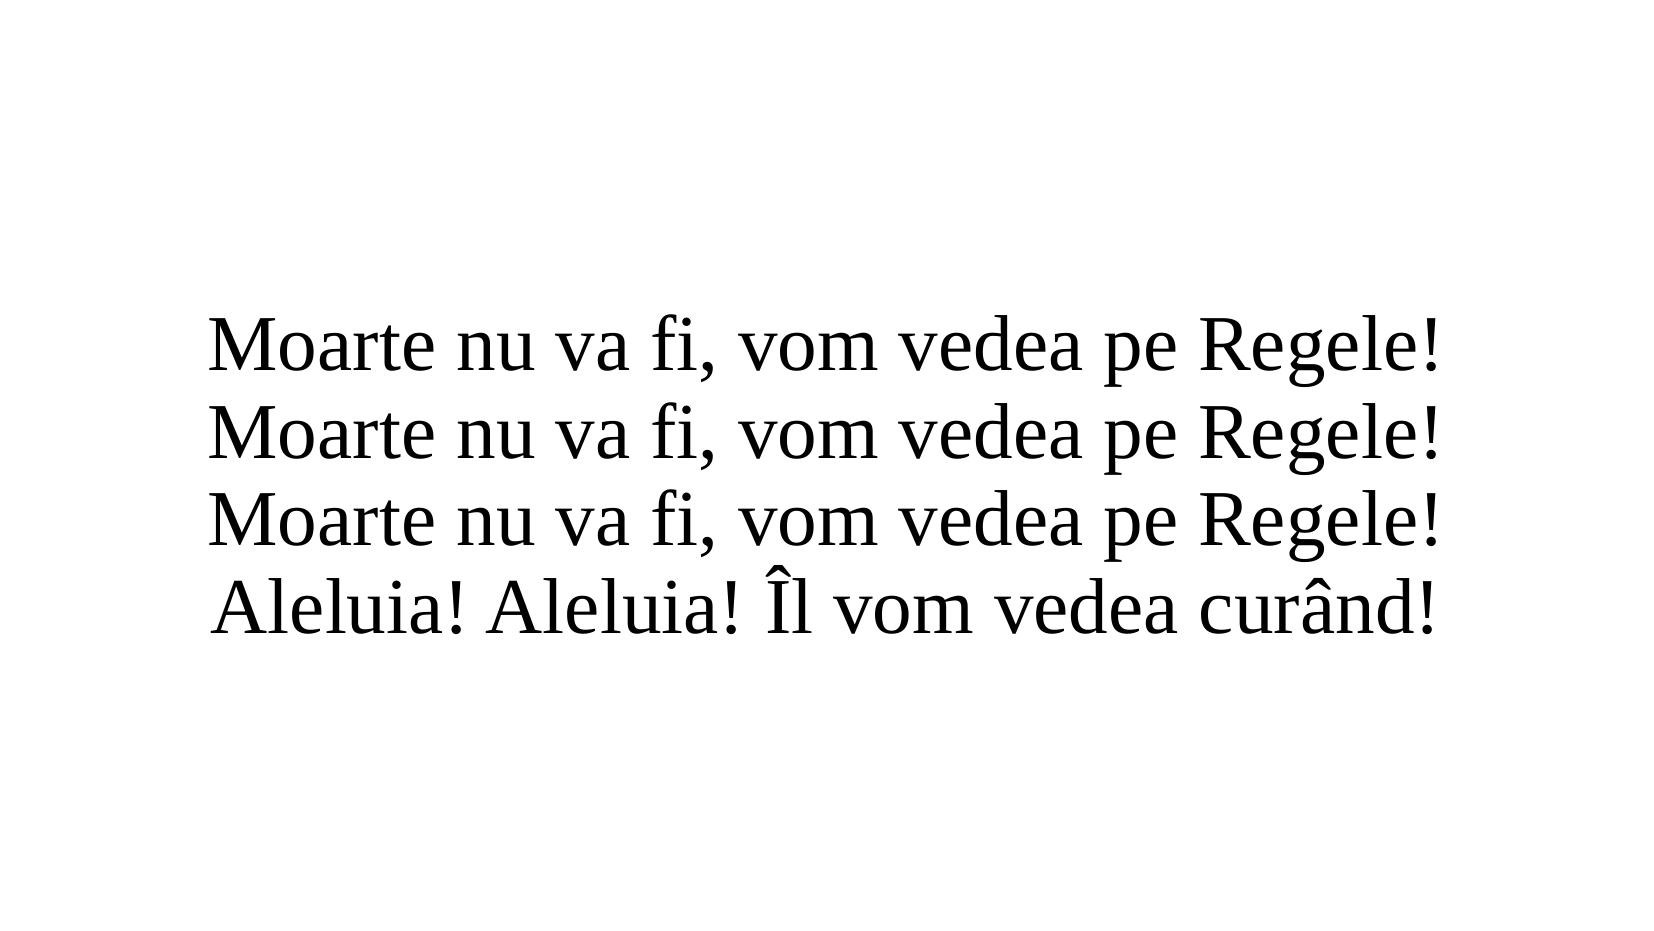

# Moarte nu va fi, vom vedea pe Regele!
Moarte nu va fi, vom vedea pe Regele!
Moarte nu va fi, vom vedea pe Regele!
Aleluia! Aleluia! Îl vom vedea curând!